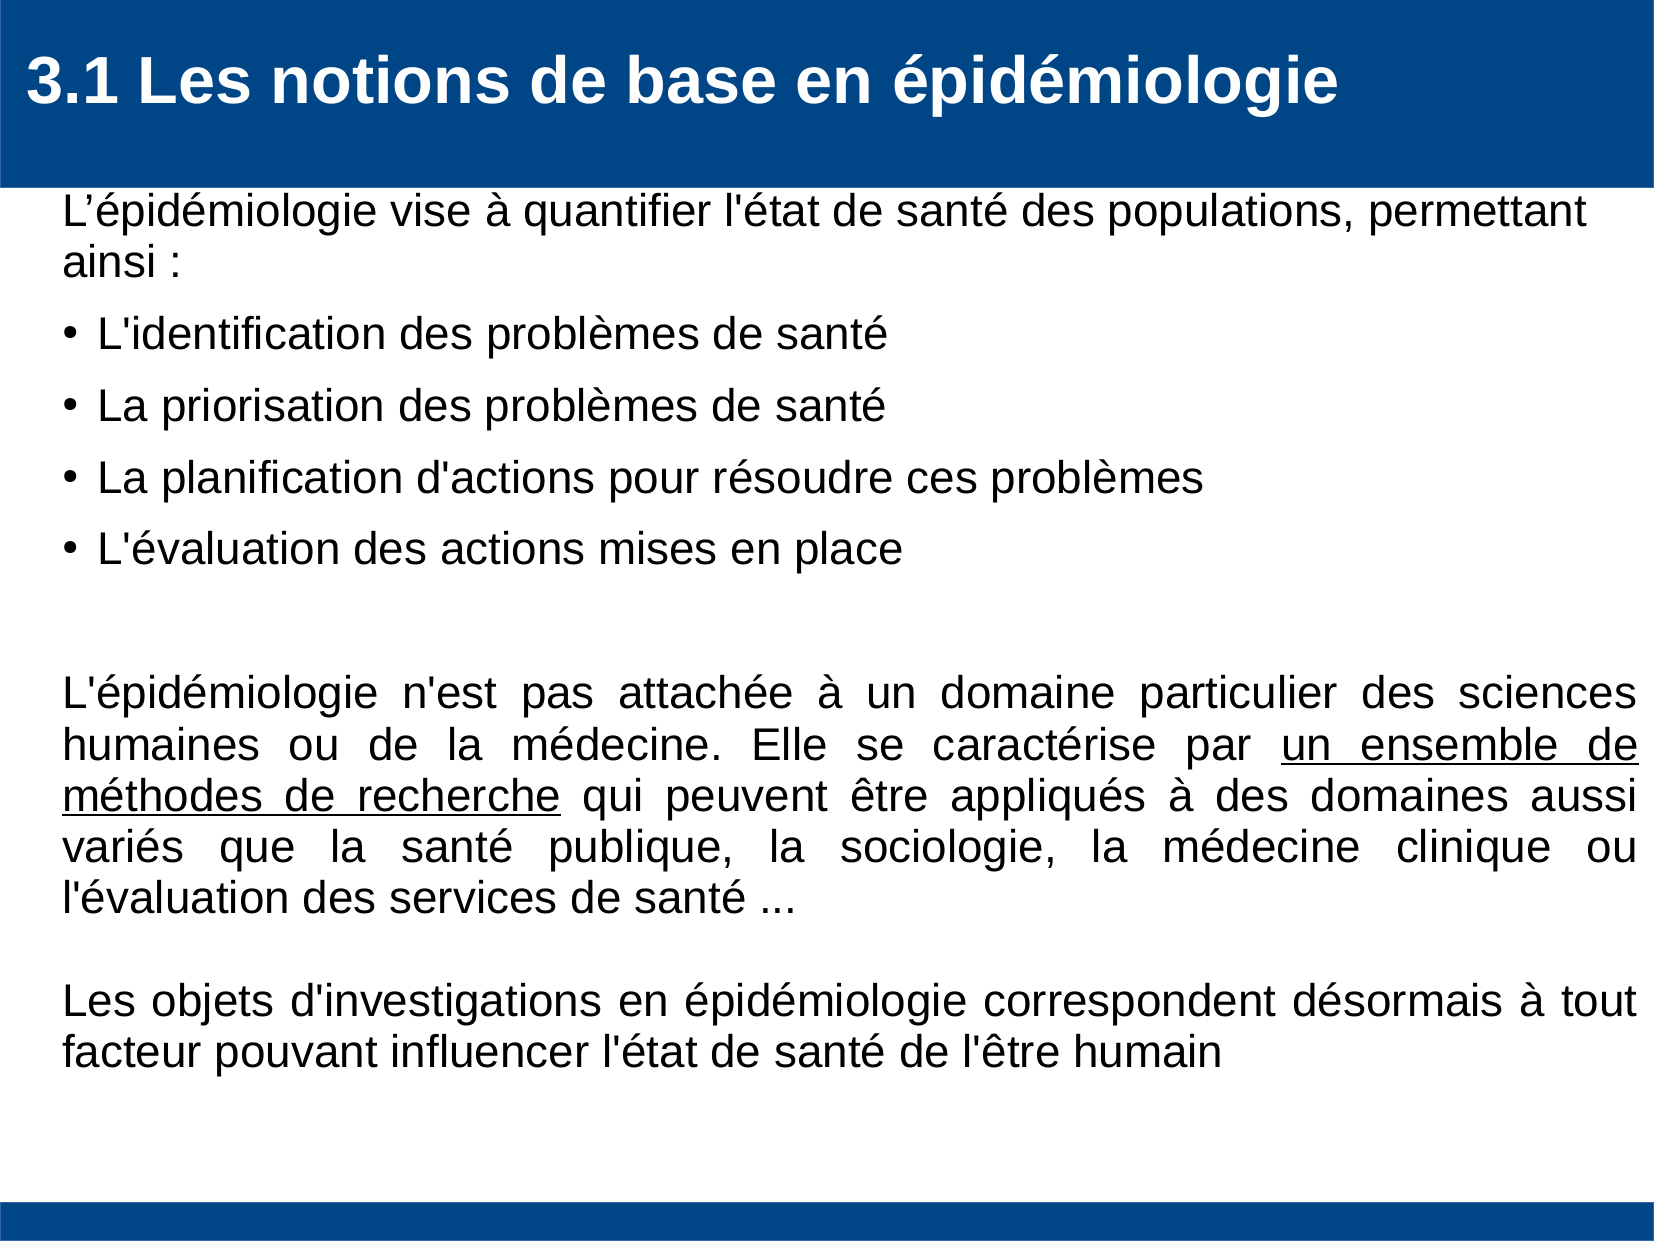

3.1 Les notions de base en épidémiologie
L’épidémiologie vise à quantifier l'état de santé des populations, permettant ainsi :
L'identification des problèmes de santé
La priorisation des problèmes de santé
La planification d'actions pour résoudre ces problèmes
L'évaluation des actions mises en place
L'épidémiologie n'est pas attachée à un domaine particulier des sciences humaines ou de la médecine. Elle se caractérise par un ensemble de méthodes de recherche qui peuvent être appliqués à des domaines aussi variés que la santé publique, la sociologie, la médecine clinique ou l'évaluation des services de santé ...
Les objets d'investigations en épidémiologie correspondent désormais à tout facteur pouvant influencer l'état de santé de l'être humain